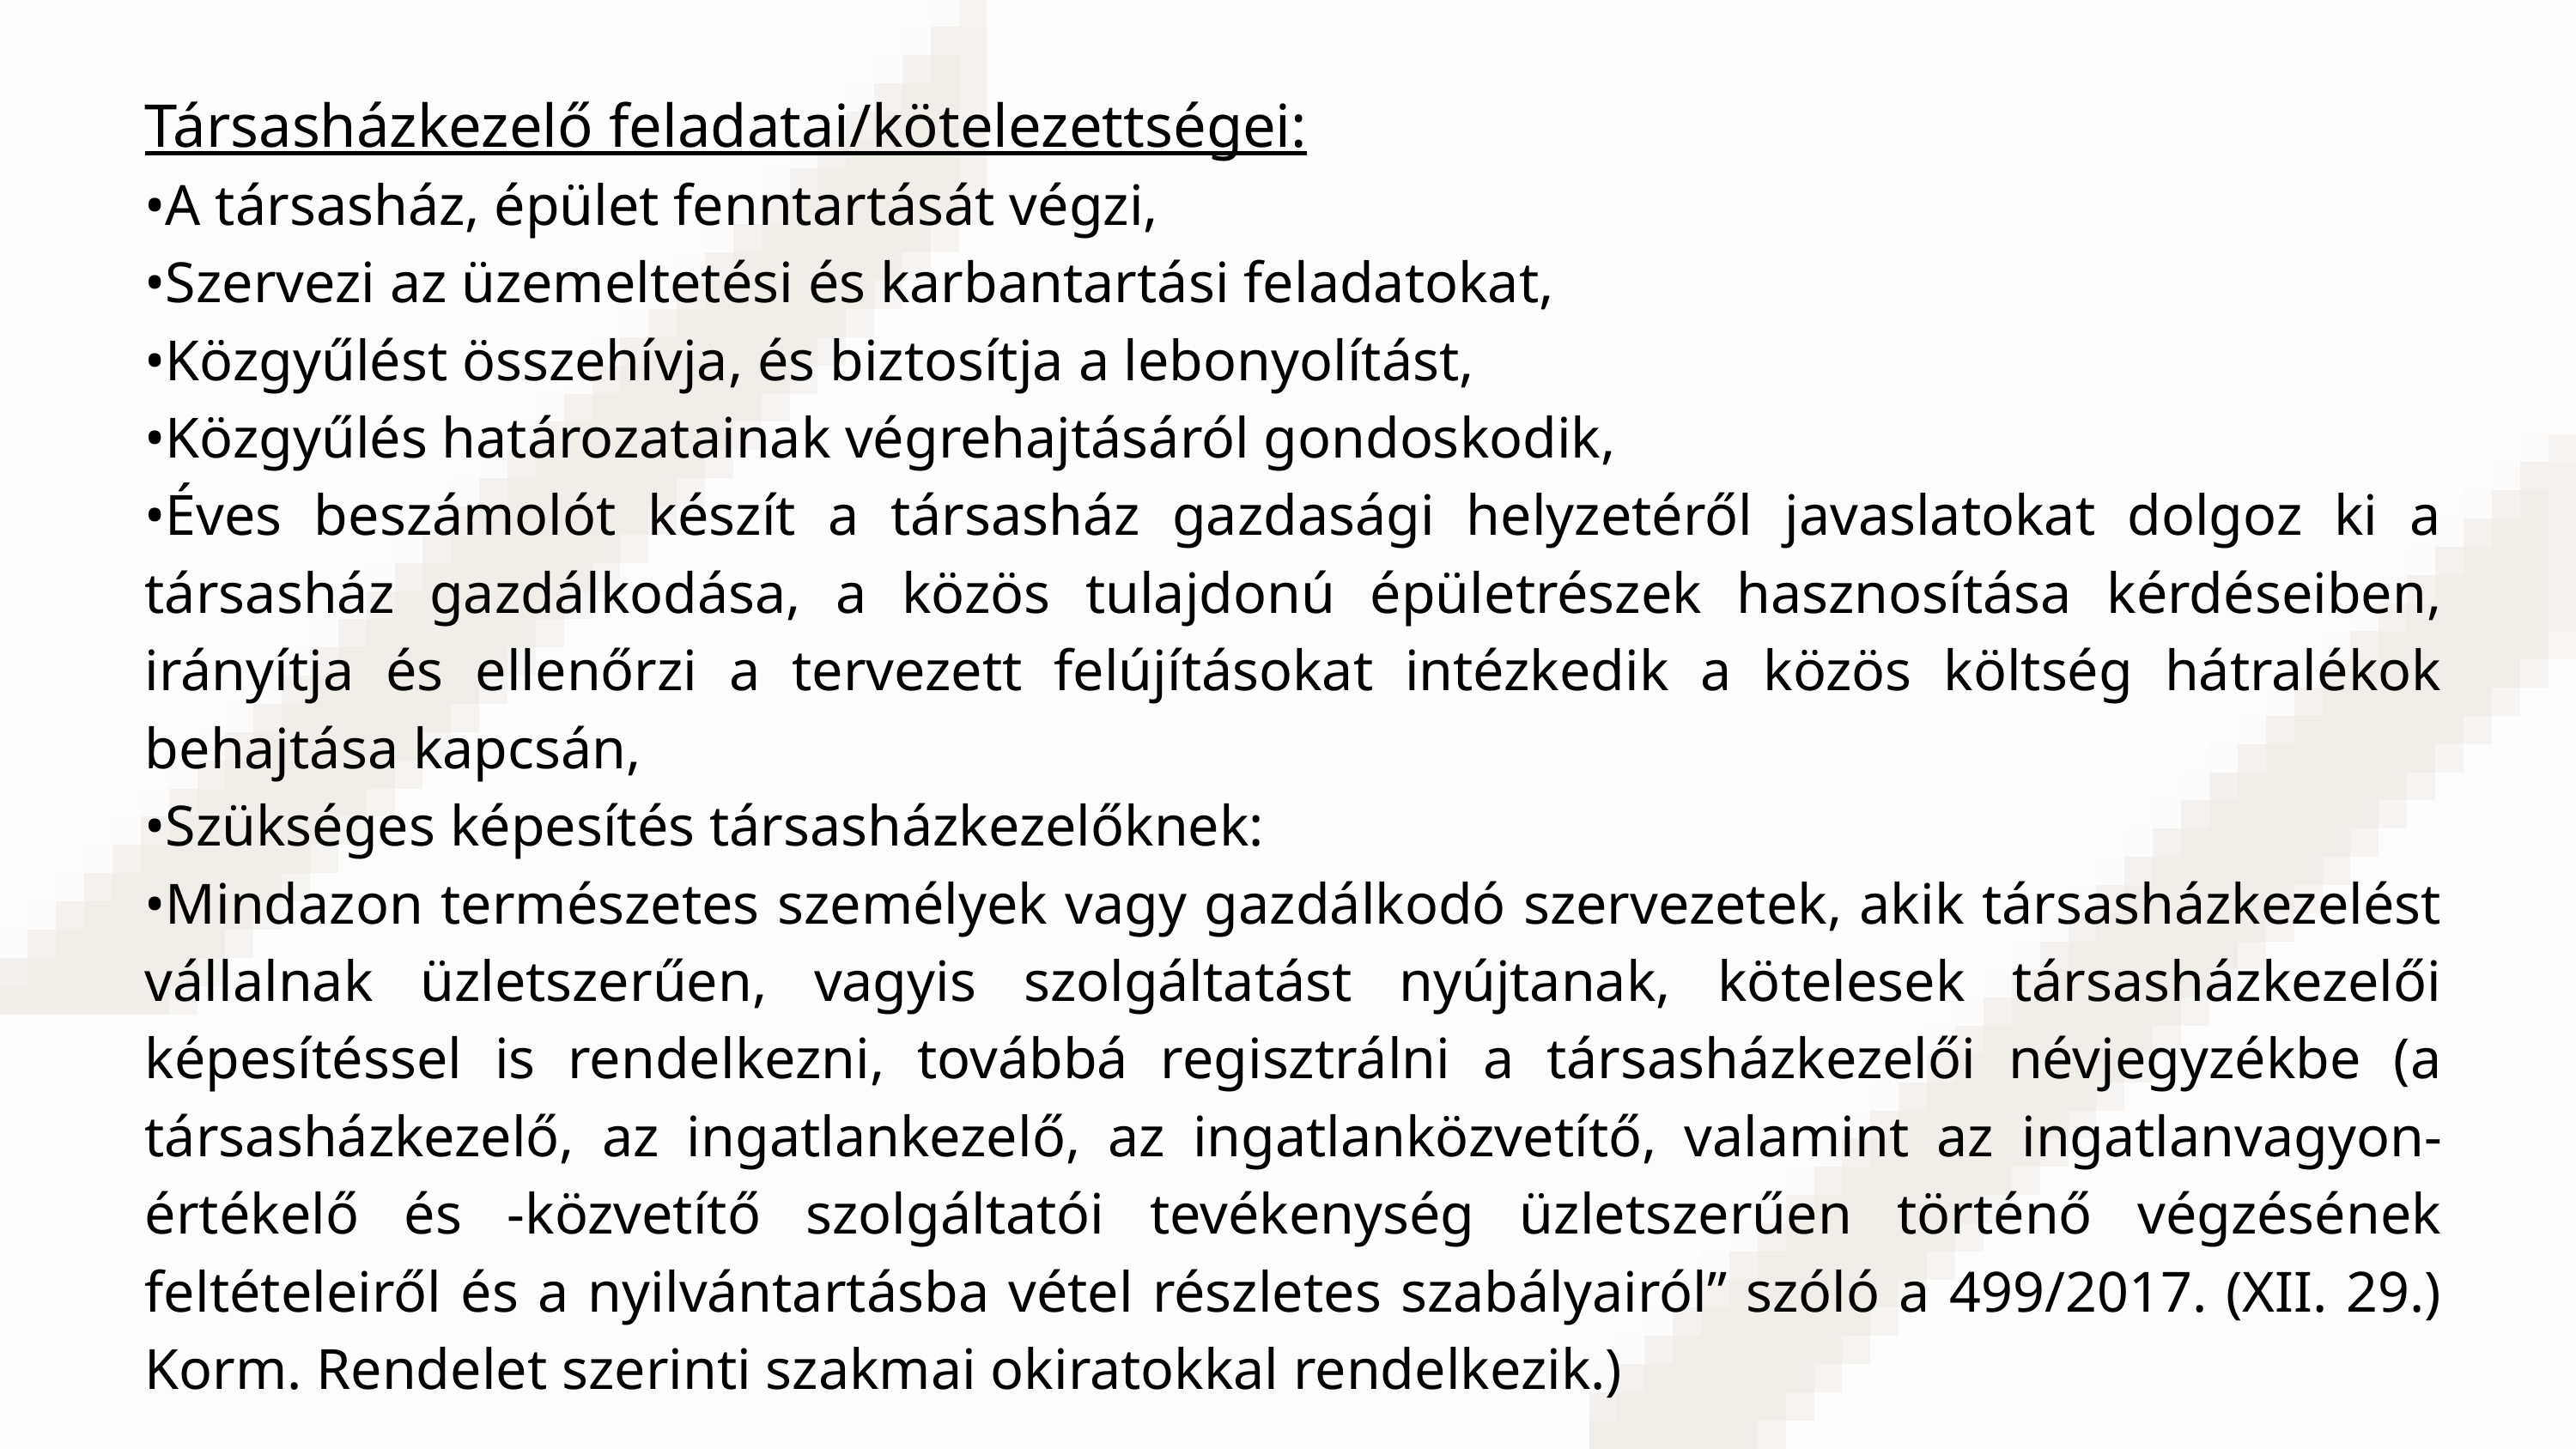

Társasházkezelő feladatai/kötelezettségei:
•A társasház, épület fenntartását végzi,
•Szervezi az üzemeltetési és karbantartási feladatokat,
•Közgyűlést összehívja, és biztosítja a lebonyolítást,
•Közgyűlés határozatainak végrehajtásáról gondoskodik,
•Éves beszámolót készít a társasház gazdasági helyzetéről javaslatokat dolgoz ki a társasház gazdálkodása, a közös tulajdonú épületrészek hasznosítása kérdéseiben, irányítja és ellenőrzi a tervezett felújításokat intézkedik a közös költség hátralékok behajtása kapcsán,
•Szükséges képesítés társasházkezelőknek:
•Mindazon természetes személyek vagy gazdálkodó szervezetek, akik társasházkezelést vállalnak üzletszerűen, vagyis szolgáltatást nyújtanak, kötelesek társasházkezelői képesítéssel is rendelkezni, továbbá regisztrálni a társasházkezelői névjegyzékbe (a társasházkezelő, az ingatlankezelő, az ingatlanközvetítő, valamint az ingatlanvagyon-értékelő és -közvetítő szolgáltatói tevékenység üzletszerűen történő végzésének feltételeiről és a nyilvántartásba vétel részletes szabályairól” szóló a 499/2017. (XII. 29.) Korm. Rendelet szerinti szakmai okiratokkal rendelkezik.)